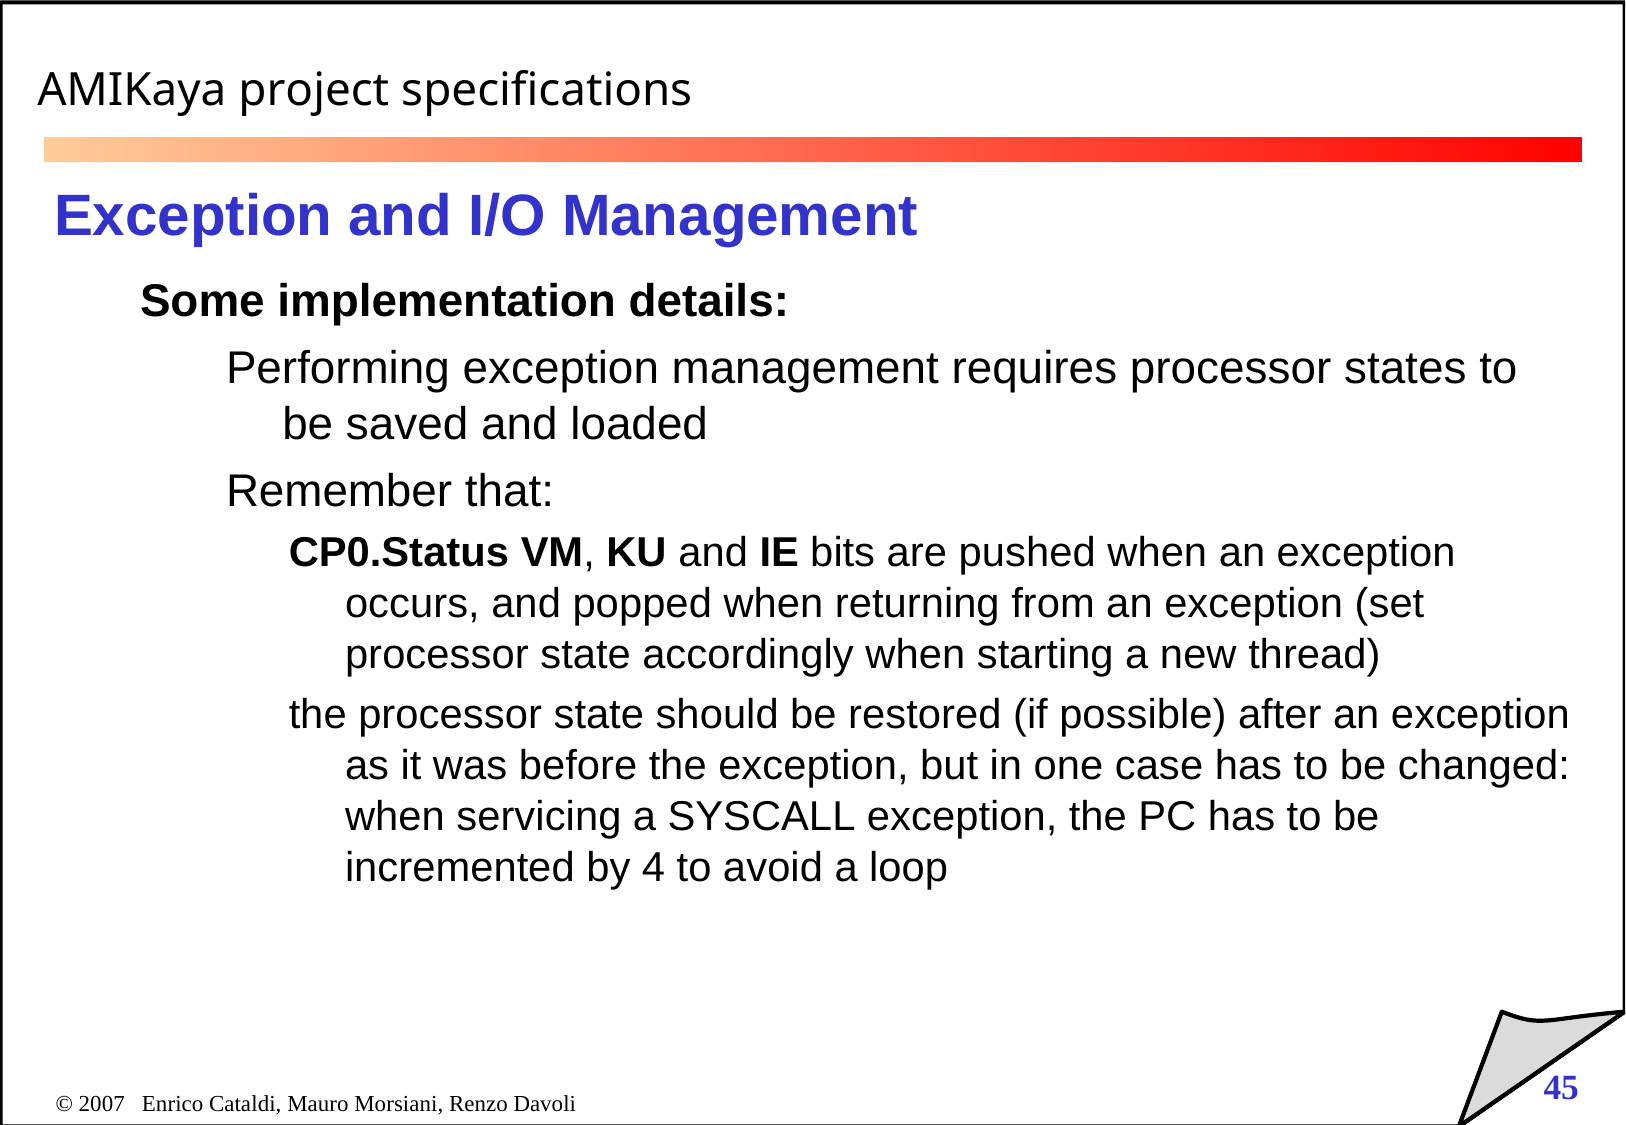

# AMIKaya project specifications
Exception and I/O Management
Some implementation details:
Performing exception management requires processor states to be saved and loaded
Remember that:
CP0.Status VM, KU and IE bits are pushed when an exception occurs, and popped when returning from an exception (set processor state accordingly when starting a new thread)
the processor state should be restored (if possible) after an exception as it was before the exception, but in one case has to be changed: when servicing a SYSCALL exception, the PC has to be incremented by 4 to avoid a loop